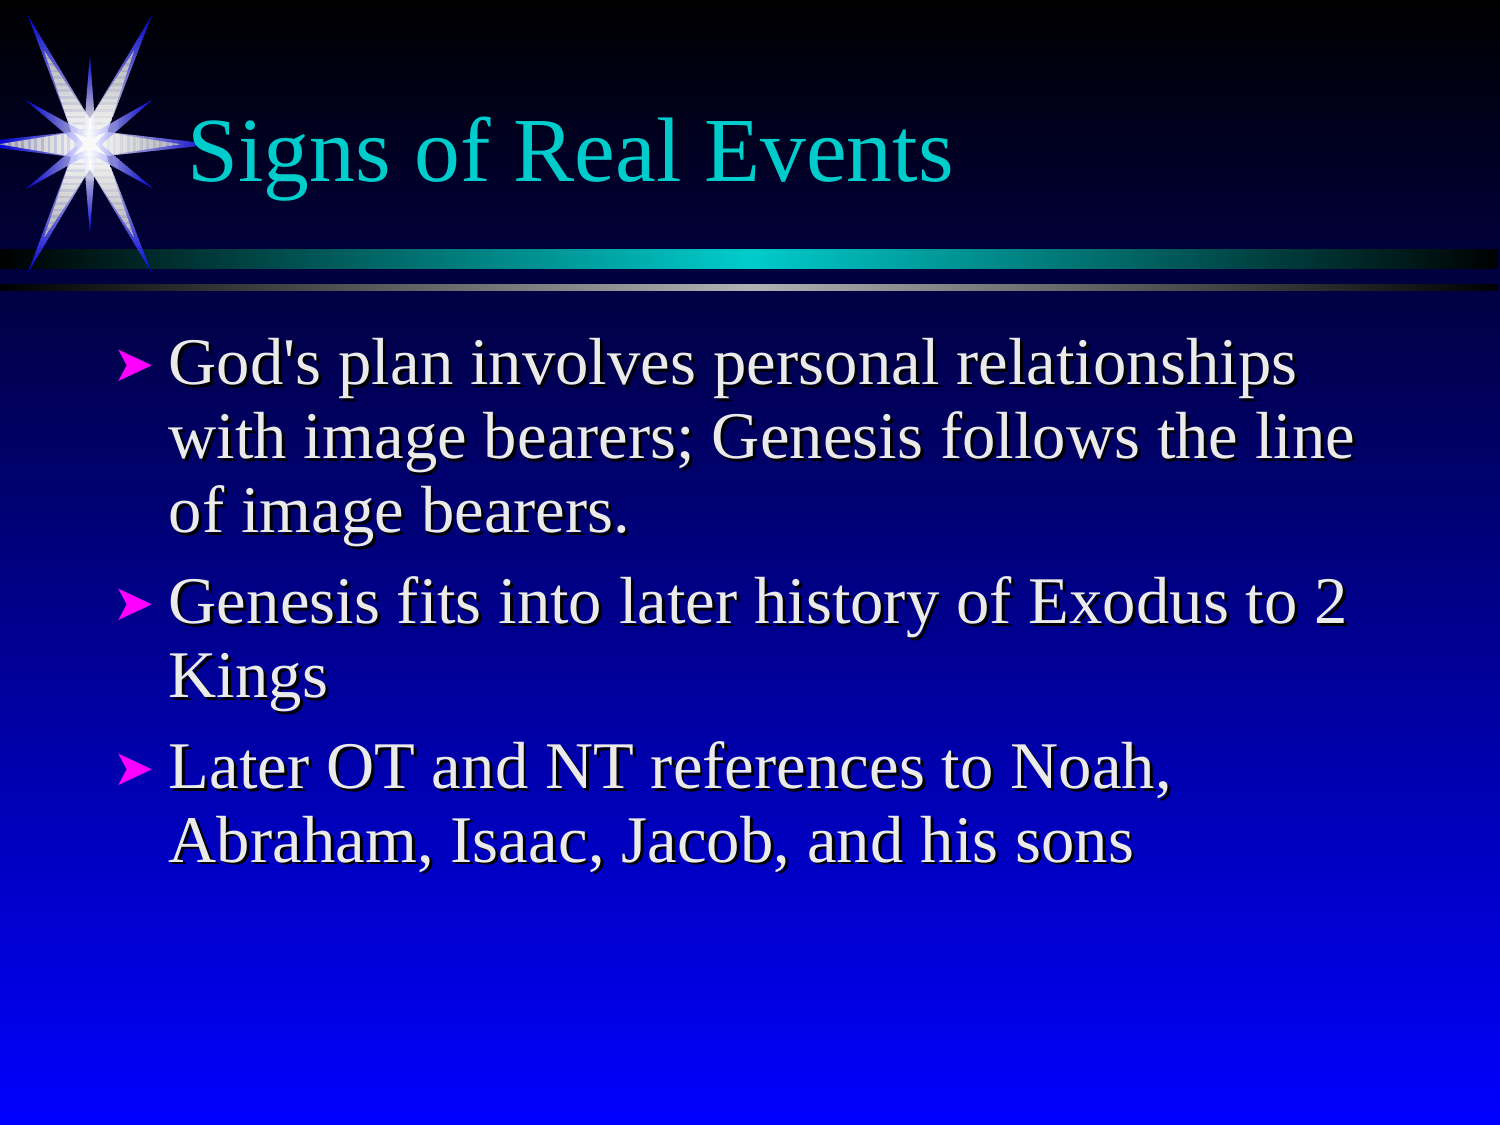

# Signs of Real Events
God's plan involves personal relationships with image bearers; Genesis follows the line of image bearers.
Genesis fits into later history of Exodus to 2 Kings
Later OT and NT references to Noah, Abraham, Isaac, Jacob, and his sons